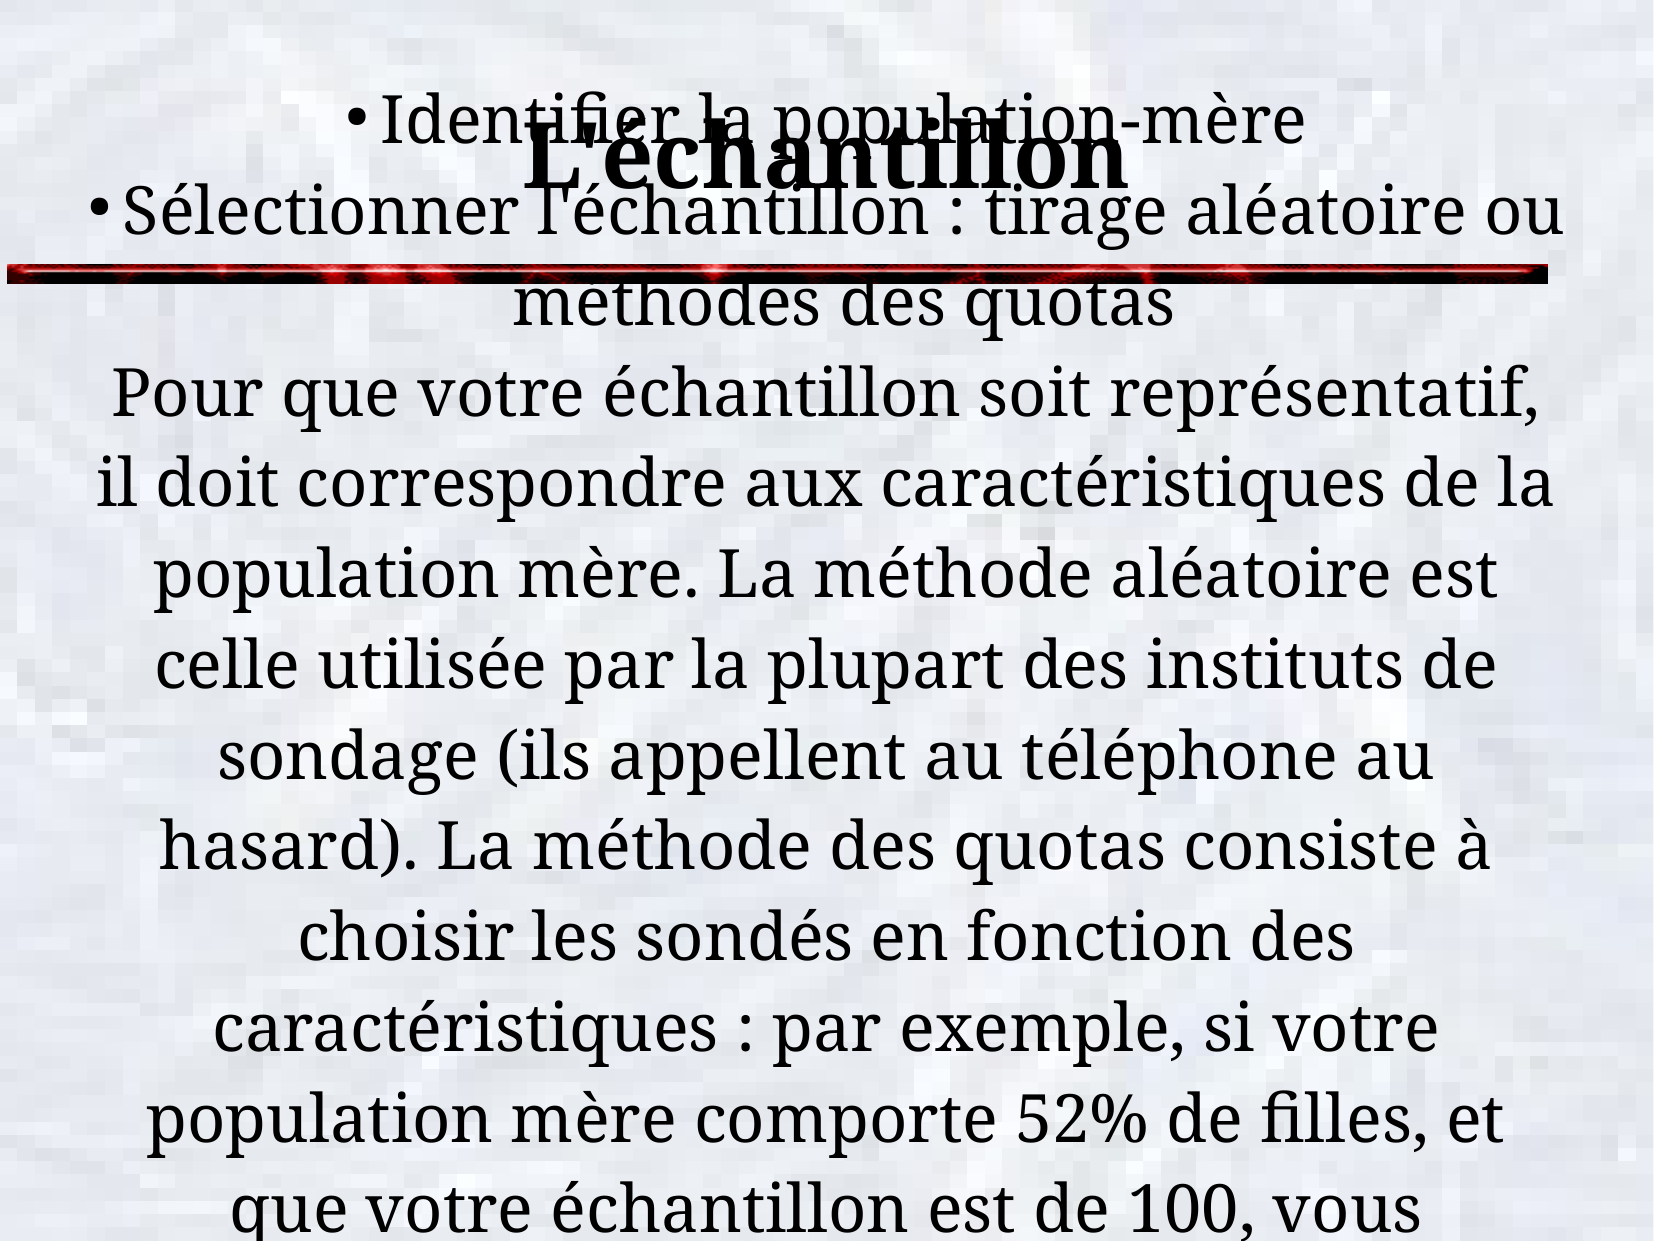

# L'échantillon
Identifier la population-mère
Sélectionner l'échantillon : tirage aléatoire ou méthodes des quotas
Pour que votre échantillon soit représentatif, il doit correspondre aux caractéristiques de la population mère. La méthode aléatoire est celle utilisée par la plupart des instituts de sondage (ils appellent au téléphone au hasard). La méthode des quotas consiste à choisir les sondés en fonction des caractéristiques : par exemple, si votre population mère comporte 52% de filles, et que votre échantillon est de 100, vous interrogerez 52 filles.